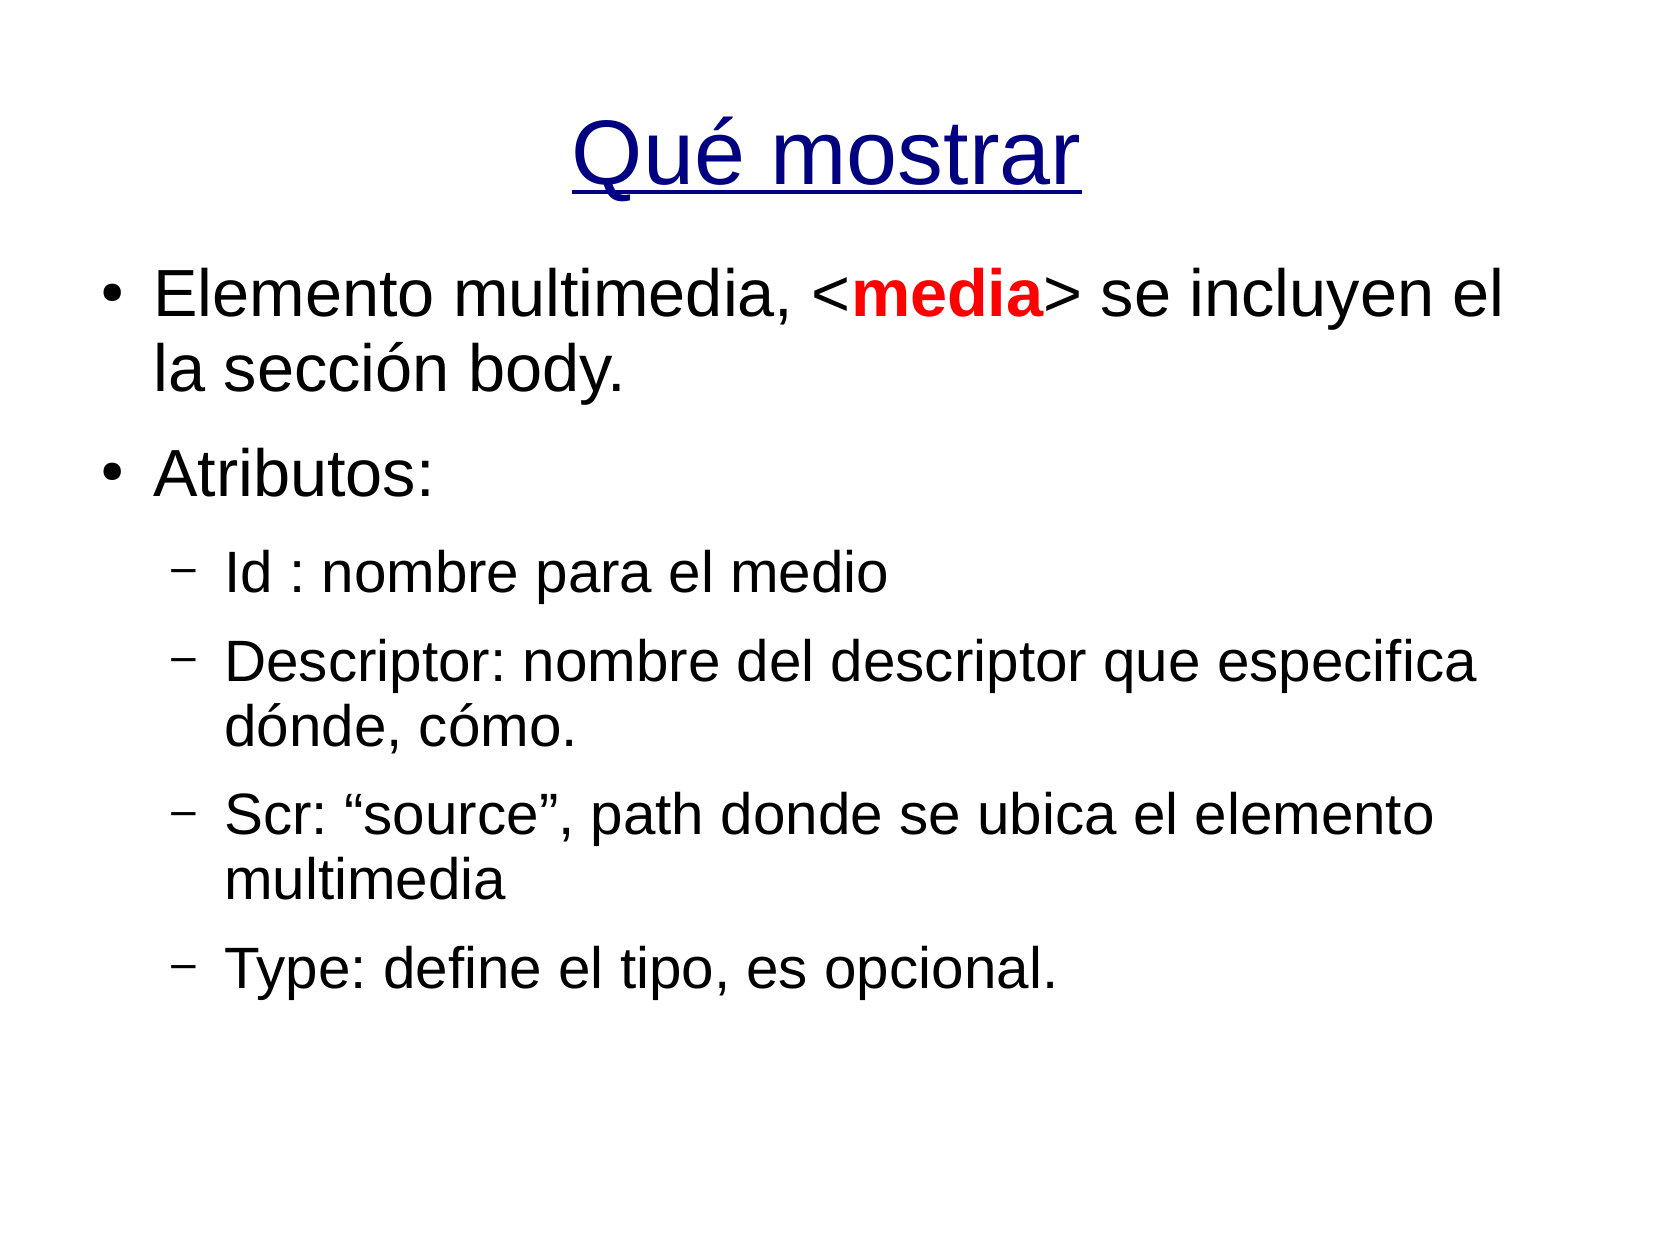

# Qué mostrar
Elemento multimedia, <media> se incluyen el la sección body.
Atributos:
Id : nombre para el medio
Descriptor: nombre del descriptor que especifica dónde, cómo.
Scr: “source”, path donde se ubica el elemento multimedia
Type: define el tipo, es opcional.